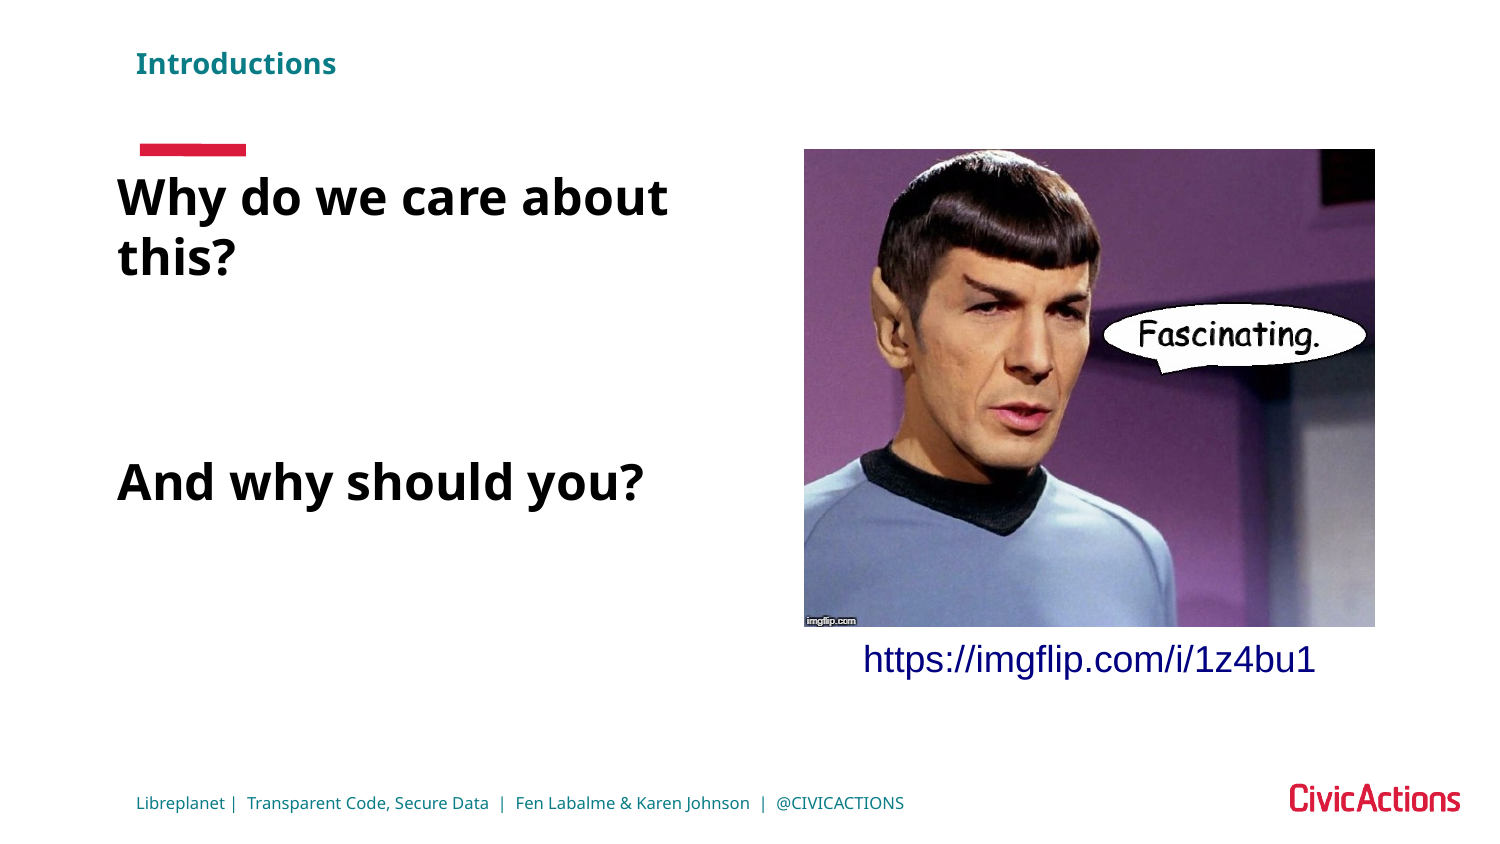

# Introductions
Why do we care about this?
And why should you?
https://imgflip.com/i/1z4bu1
Libreplanet | Transparent Code, Secure Data | Fen Labalme & Karen Johnson | @CIVICACTIONS